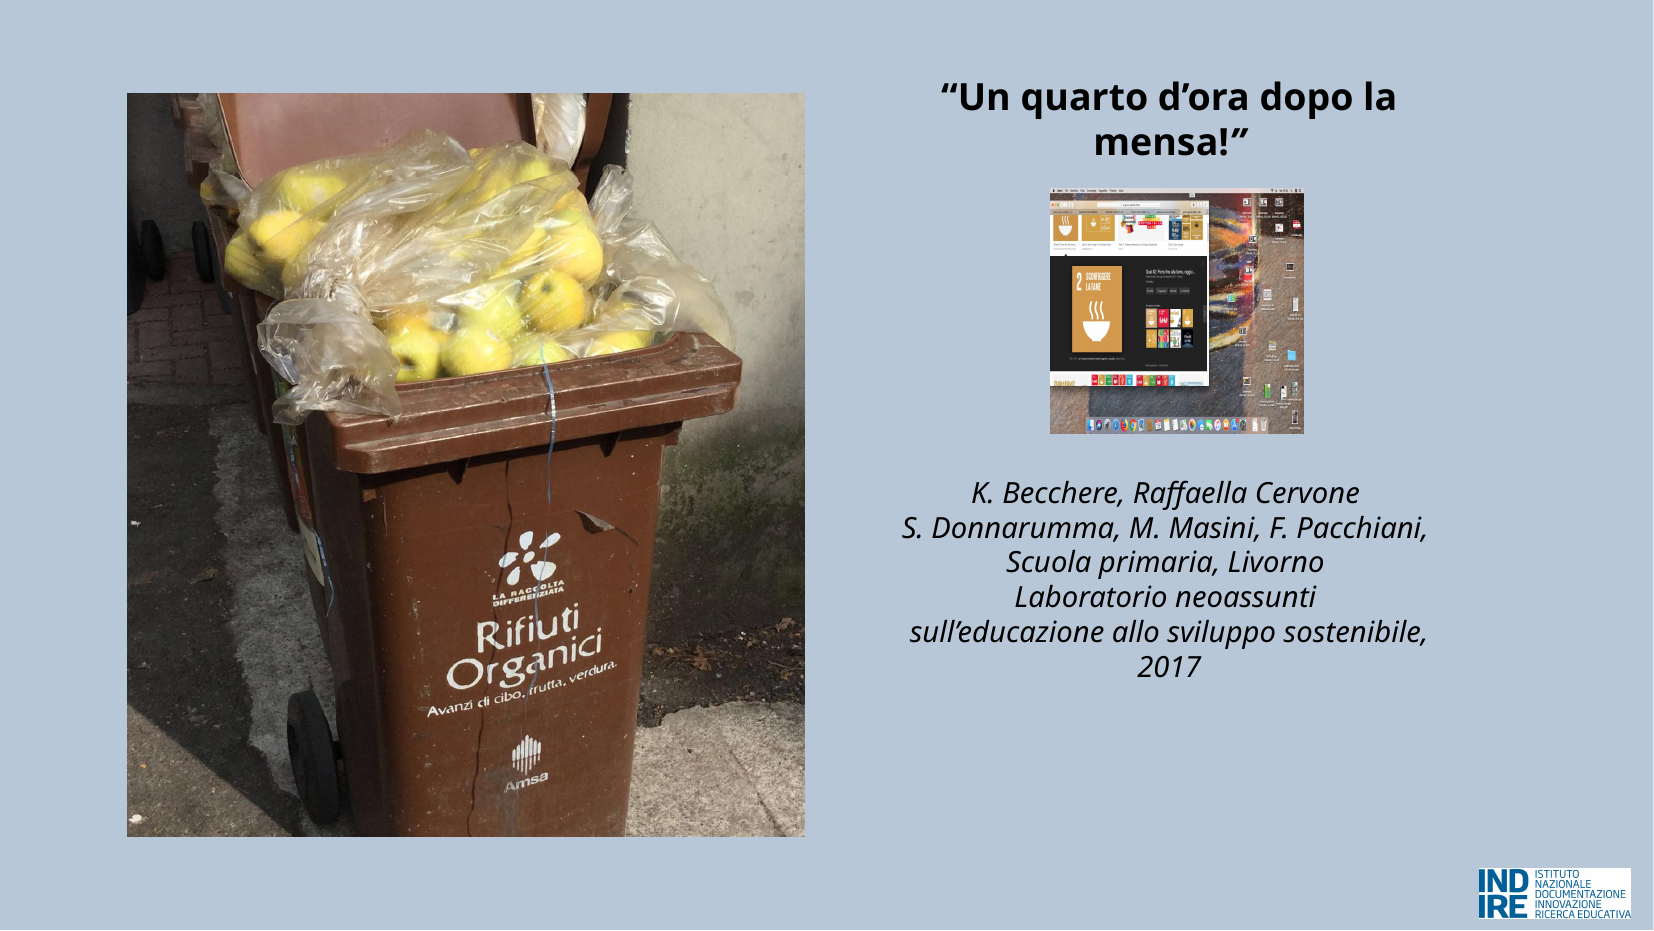

“Un quarto d’ora dopo la mensa!”
K. Becchere, Raffaella Cervone
S. Donnarumma, M. Masini, F. Pacchiani,
Scuola primaria, Livorno
Laboratorio neoassunti
sull’educazione allo sviluppo sostenibile, 2017